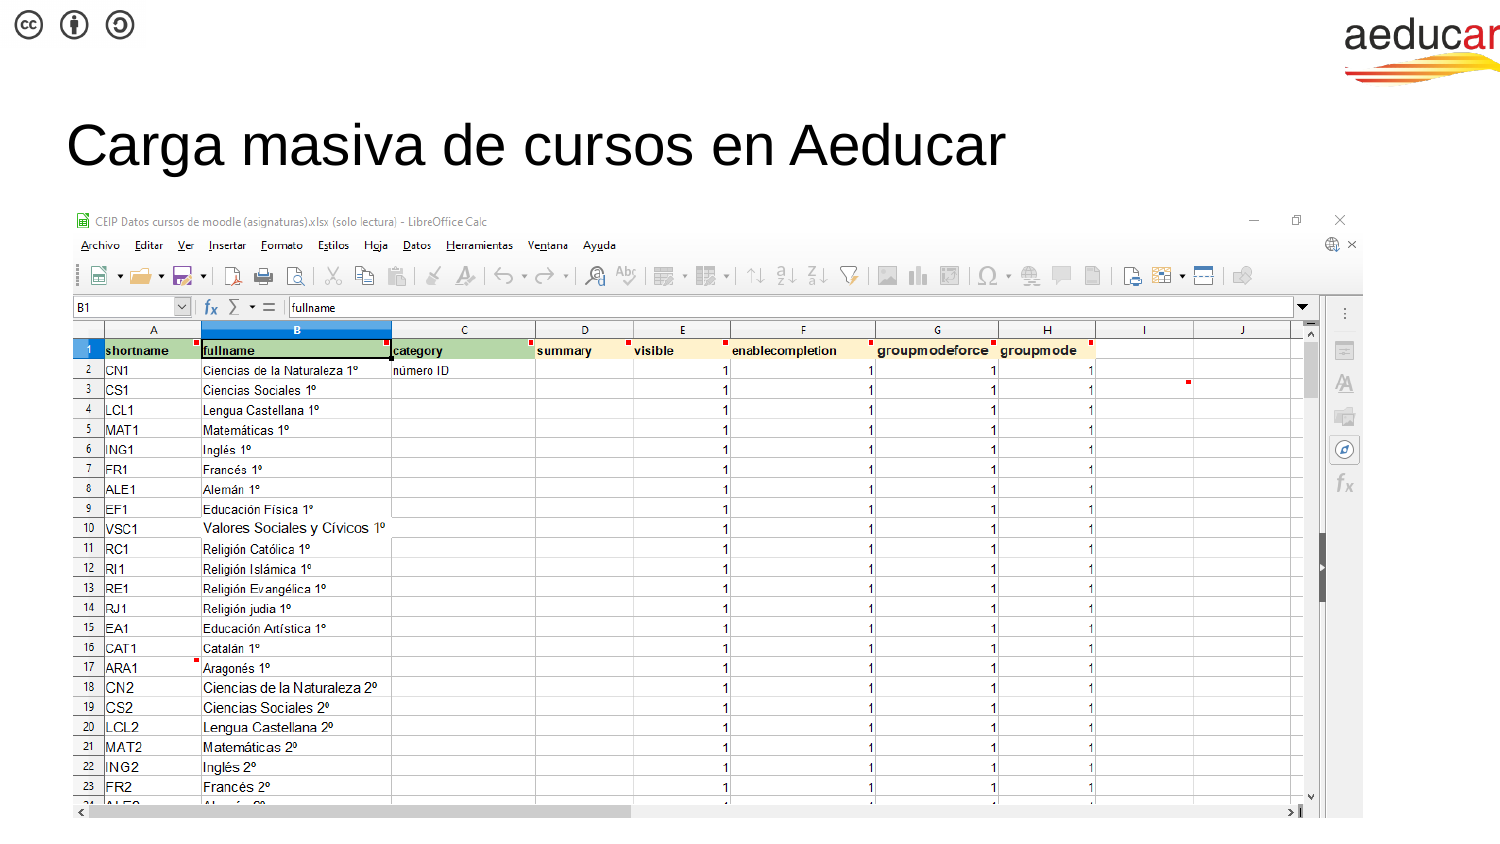

# Carga masiva de cursos en Aeducar